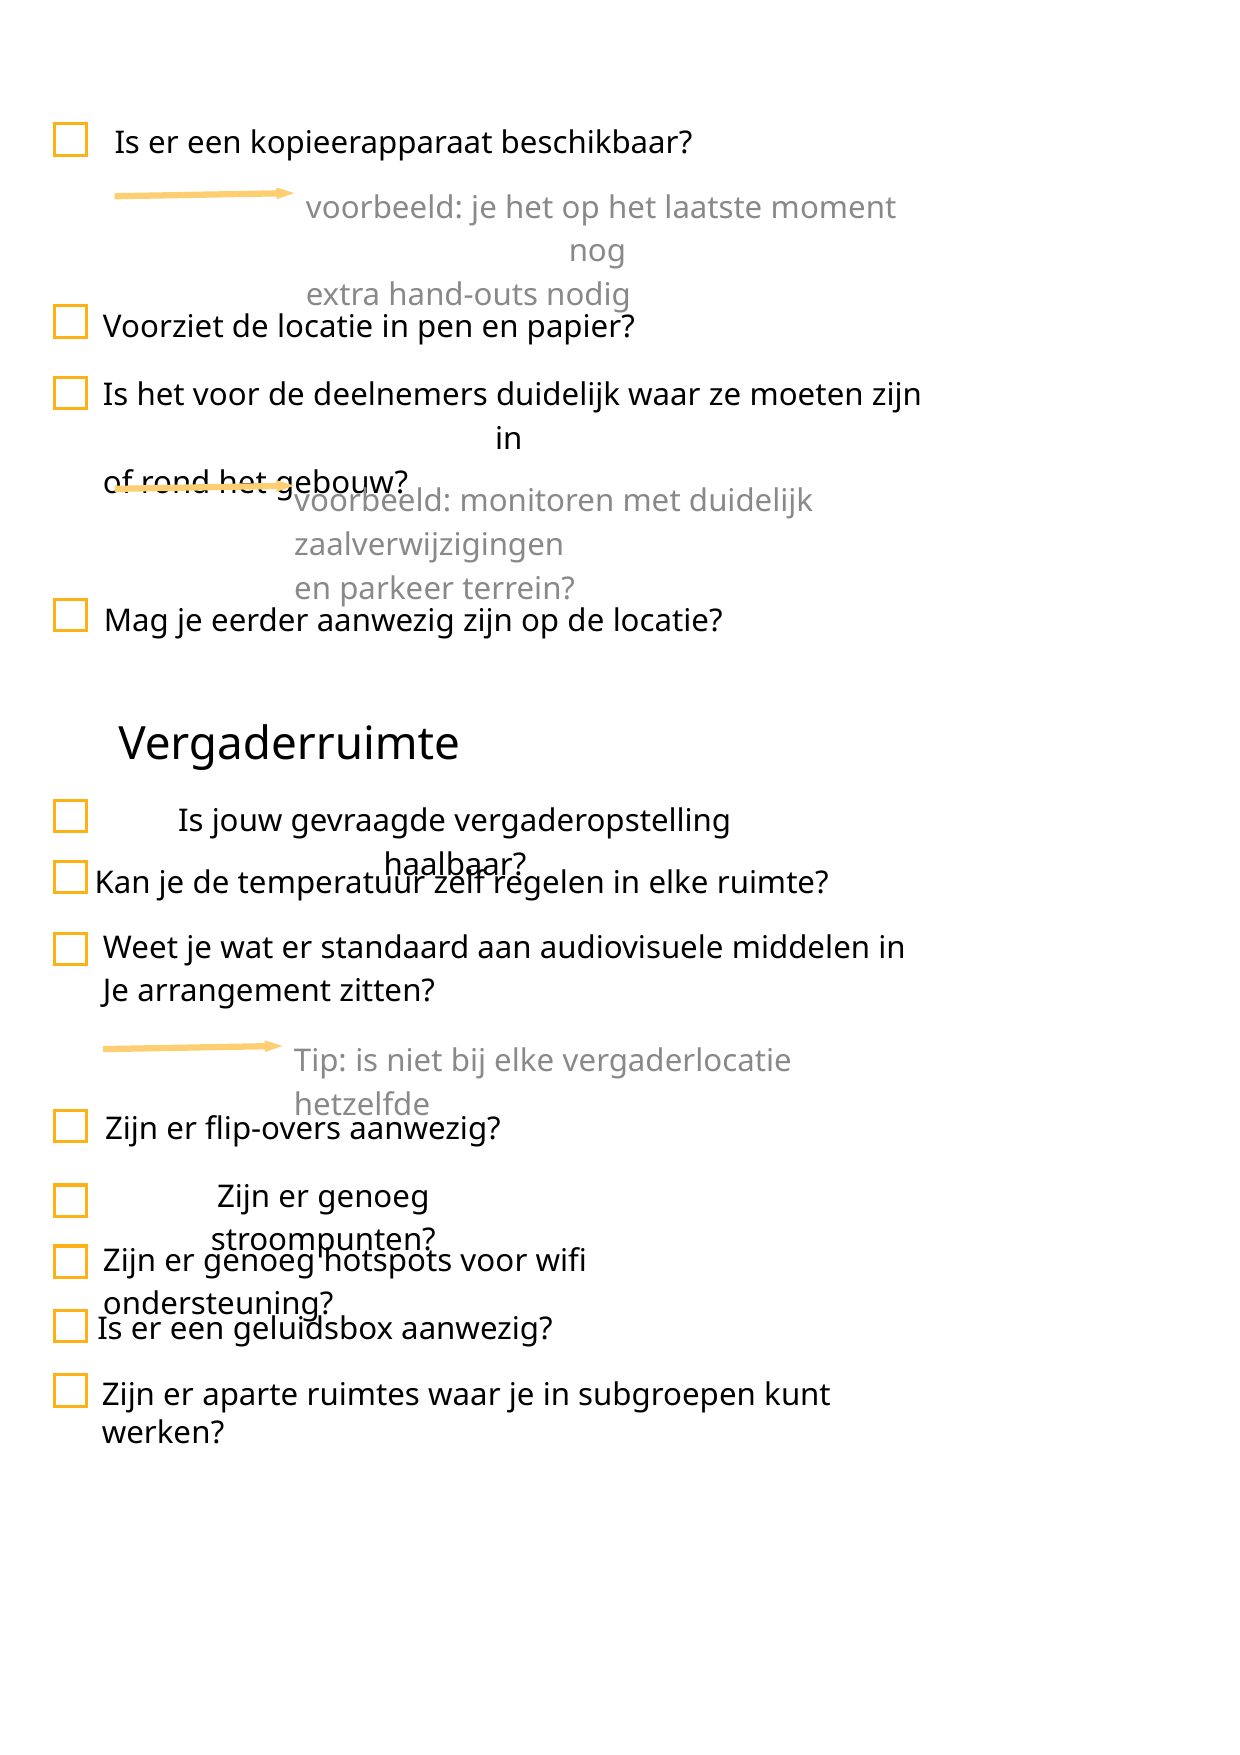

Is er een kopieerapparaat beschikbaar?
voorbeeld: je het op het laatste moment nog
extra hand-outs nodig
Voorziet de locatie in pen en papier?
Is het voor de deelnemers duidelijk waar ze moeten zijn in
of rond het gebouw?
voorbeeld: monitoren met duidelijk zaalverwijzigingen
en parkeer terrein?
Mag je eerder aanwezig zijn op de locatie?
Vergaderruimte
Is jouw gevraagde vergaderopstelling haalbaar?
Kan je de temperatuur zelf regelen in elke ruimte?
Weet je wat er standaard aan audiovisuele middelen in
Je arrangement zitten?
Tip: is niet bij elke vergaderlocatie hetzelfde
Zijn er flip-overs aanwezig?
Zijn er genoeg stroompunten?
Zijn er genoeg hotspots voor wifi ondersteuning?
Is er een geluidsbox aanwezig?
Zijn er aparte ruimtes waar je in subgroepen kunt werken?